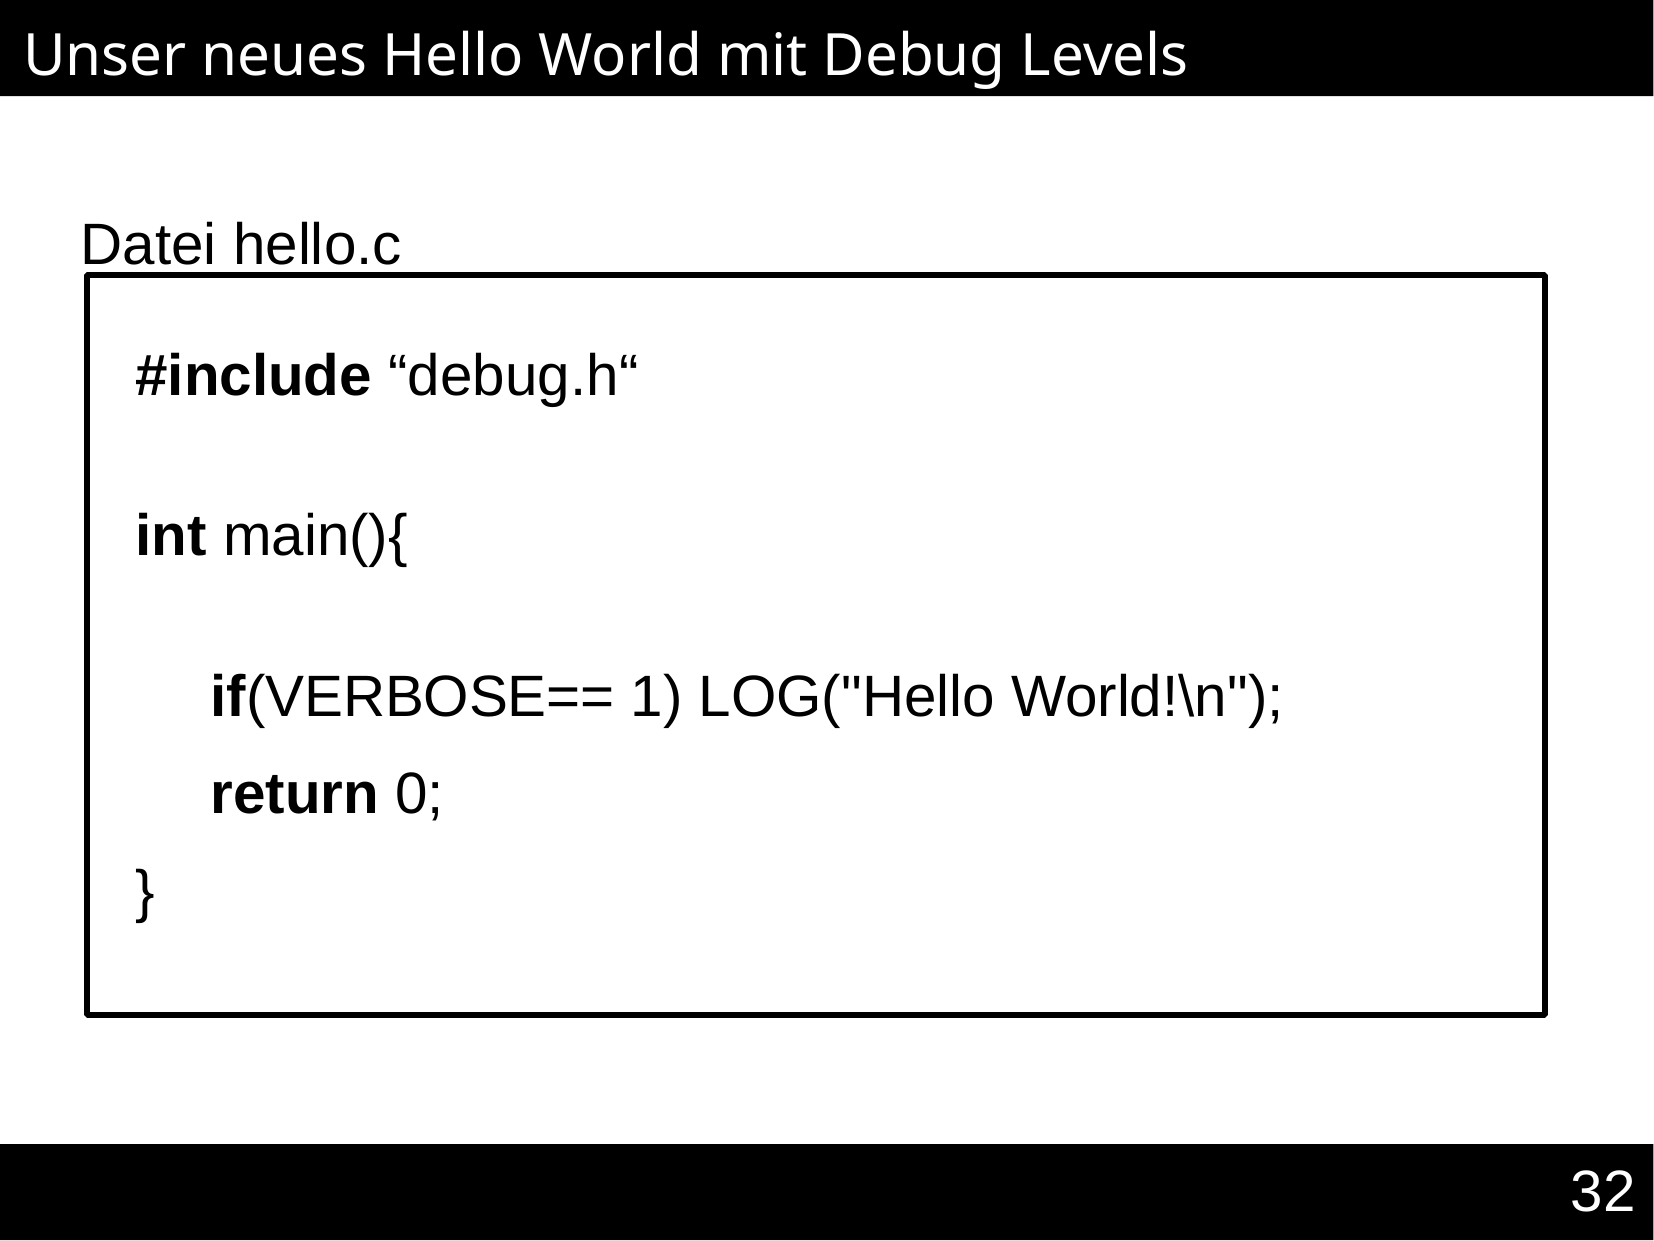

Unser neues Hello World mit Debug Levels
Datei hello.c
#include “debug.h“
int main(){
	if(VERBOSE== 1) LOG("Hello World!\n");
 	return 0;
}
32